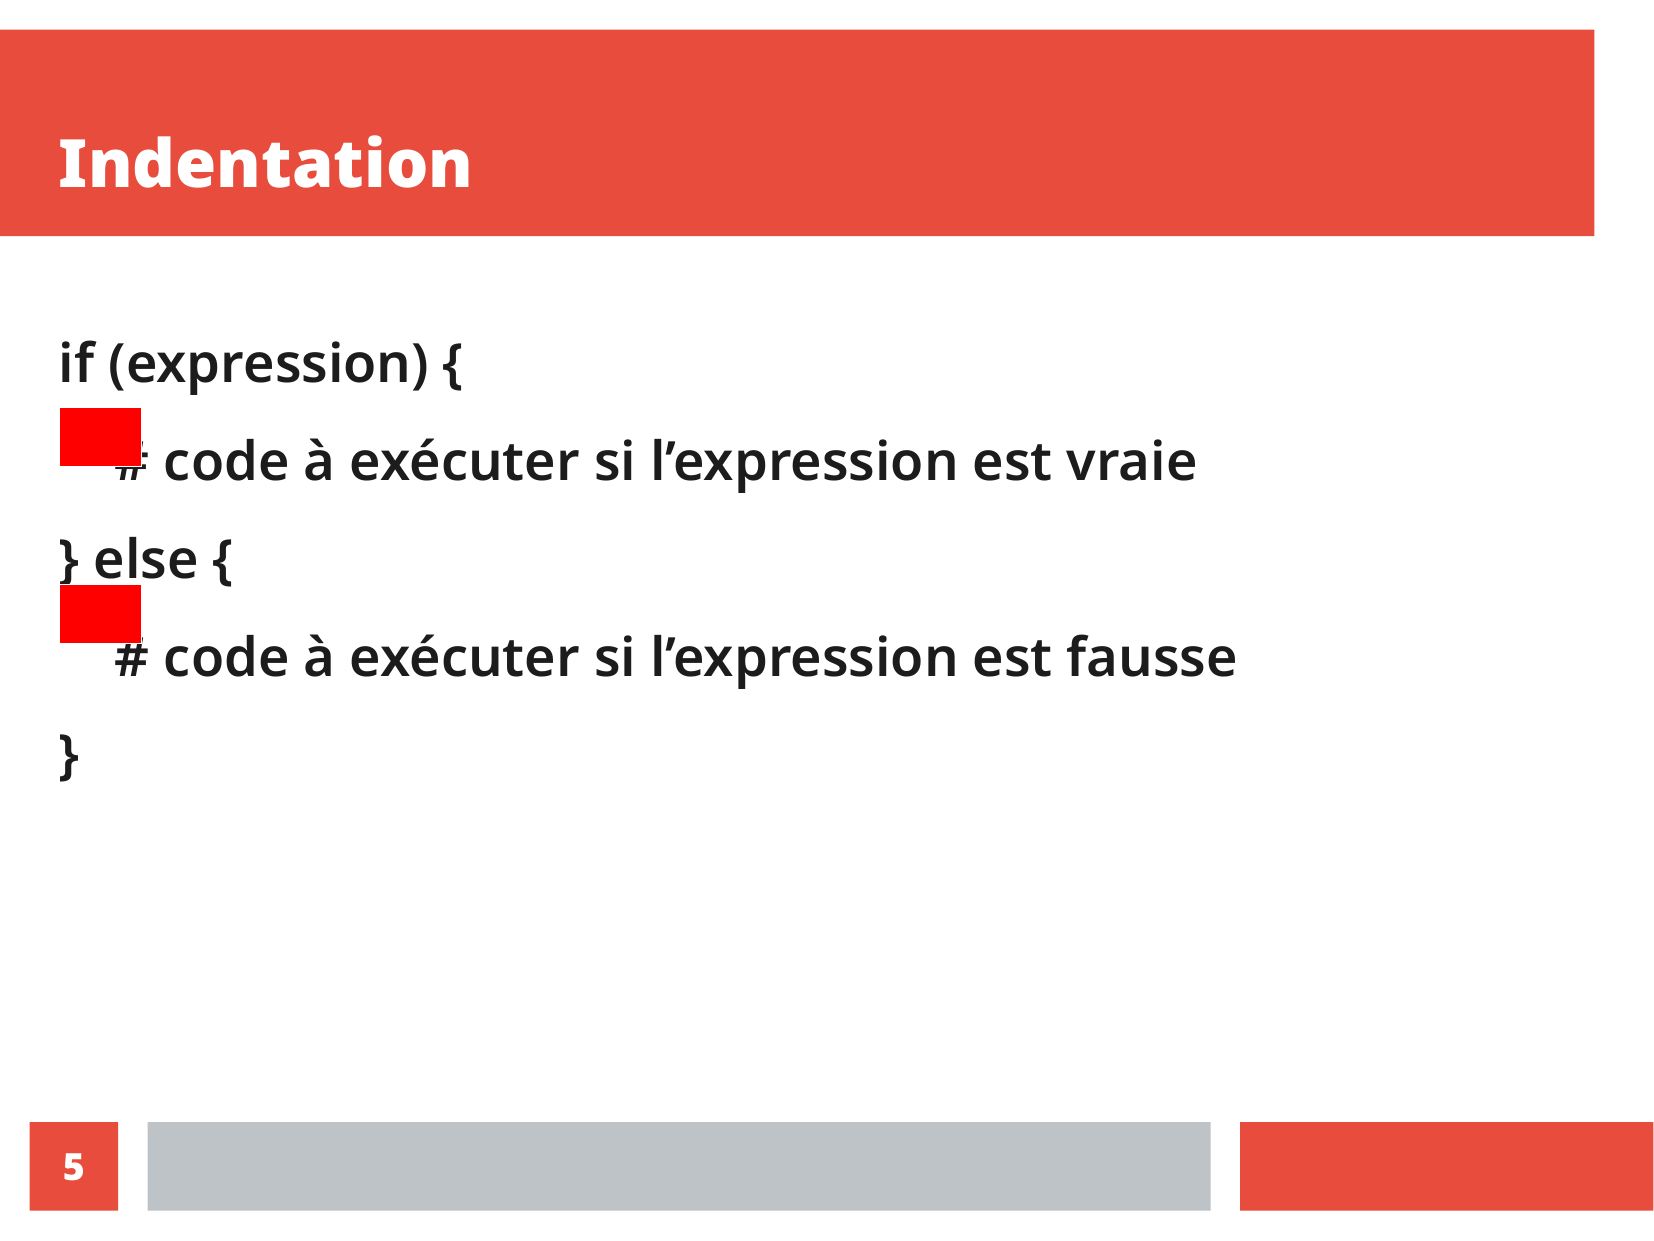

# Indentation
if (expression) {
 # code à exécuter si l’expression est vraie
} else {
 # code à exécuter si l’expression est fausse
}
5